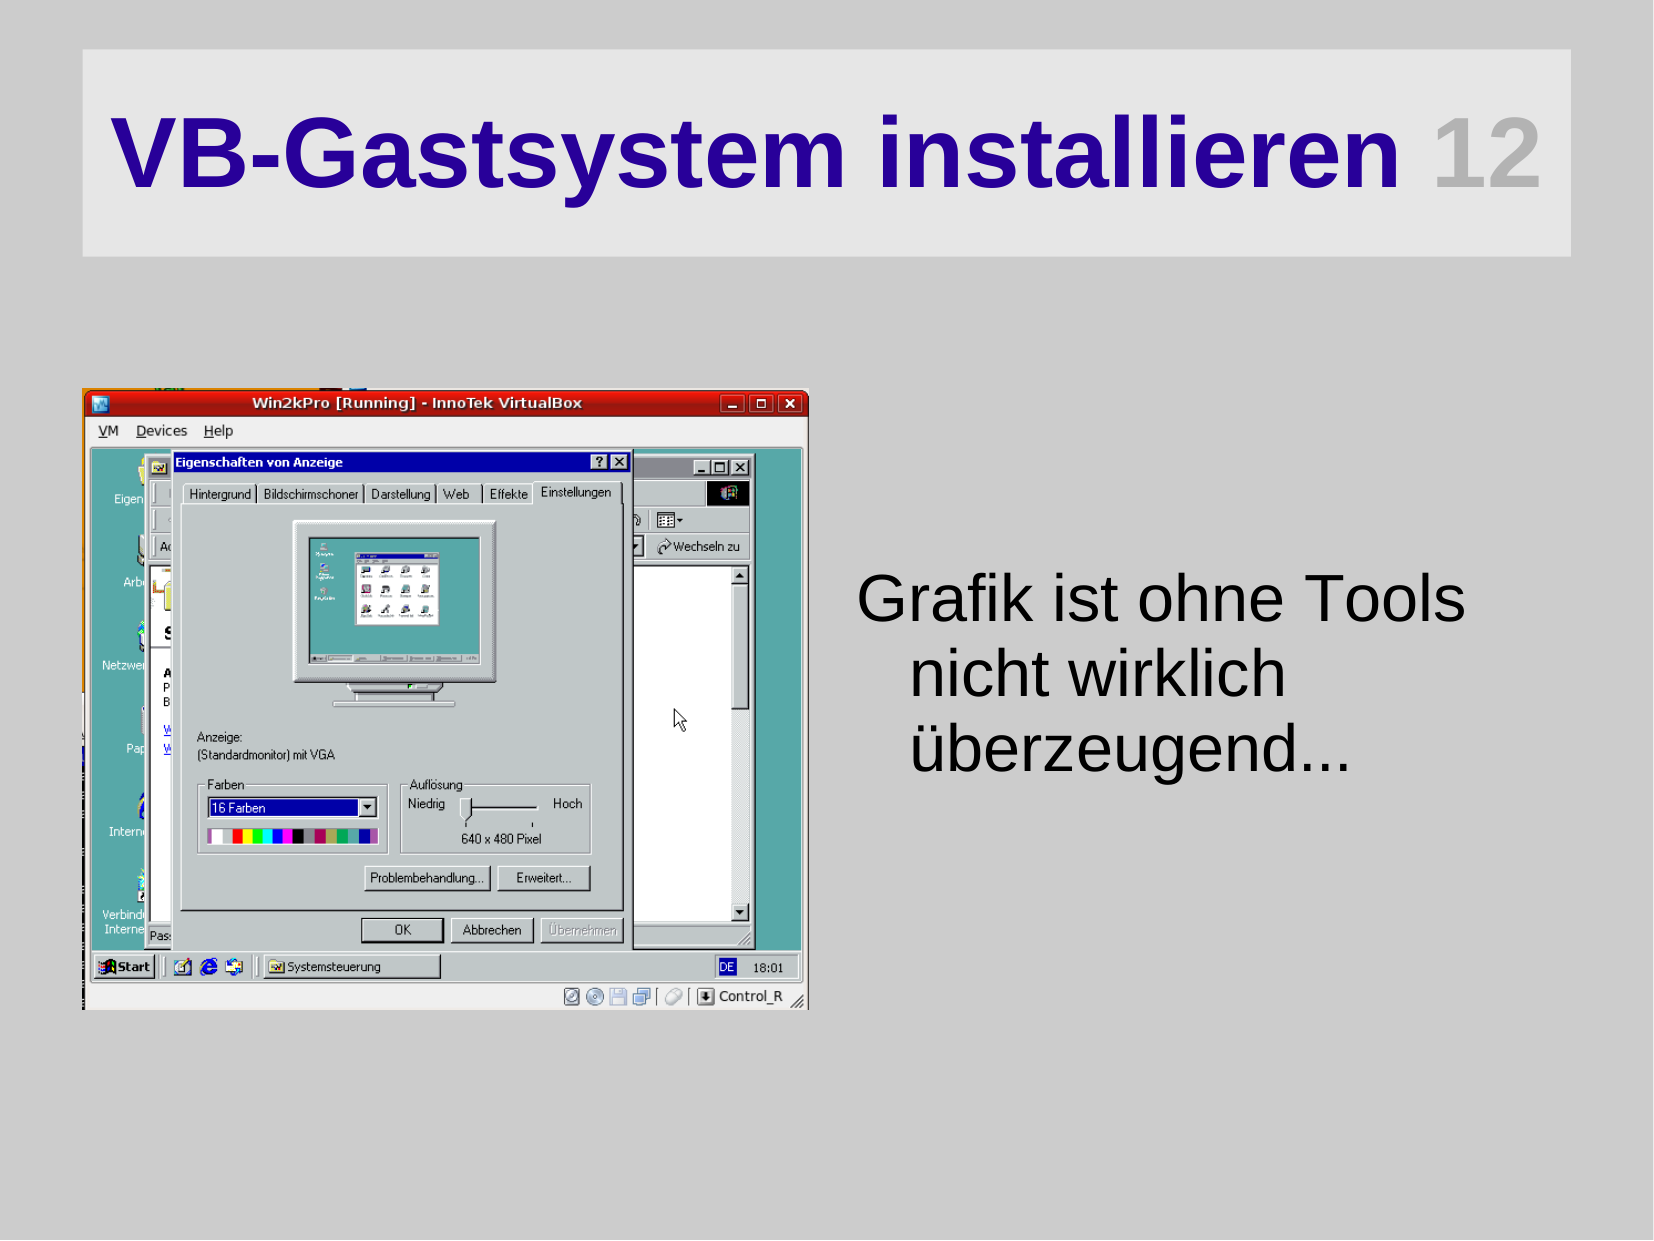

# VB-Gastsystem installieren 12
Grafik ist ohne Tools nicht wirklich überzeugend...